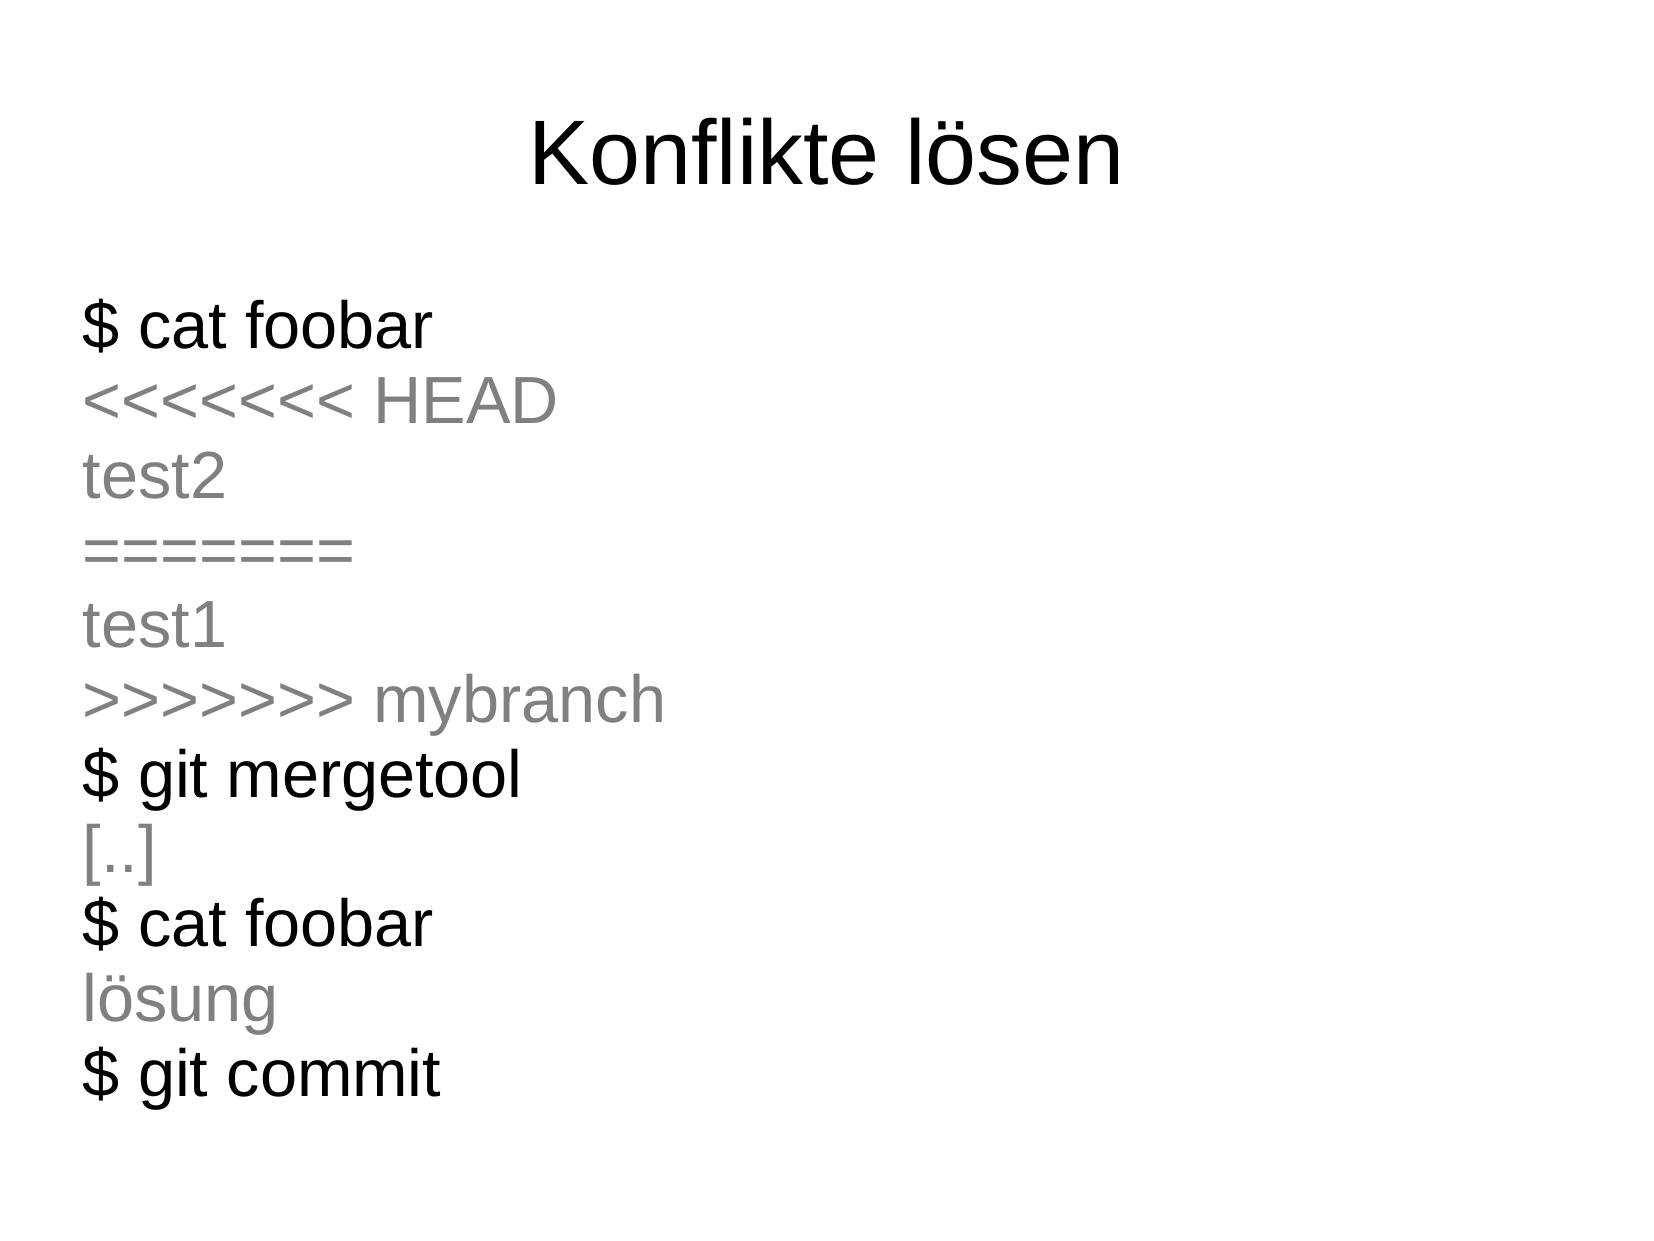

# Konflikte lösen
$ cat foobar
<<<<<<< HEAD
test2
=======
test1
>>>>>>> mybranch
$ git mergetool
[..]
$ cat foobar
lösung
$ git commit